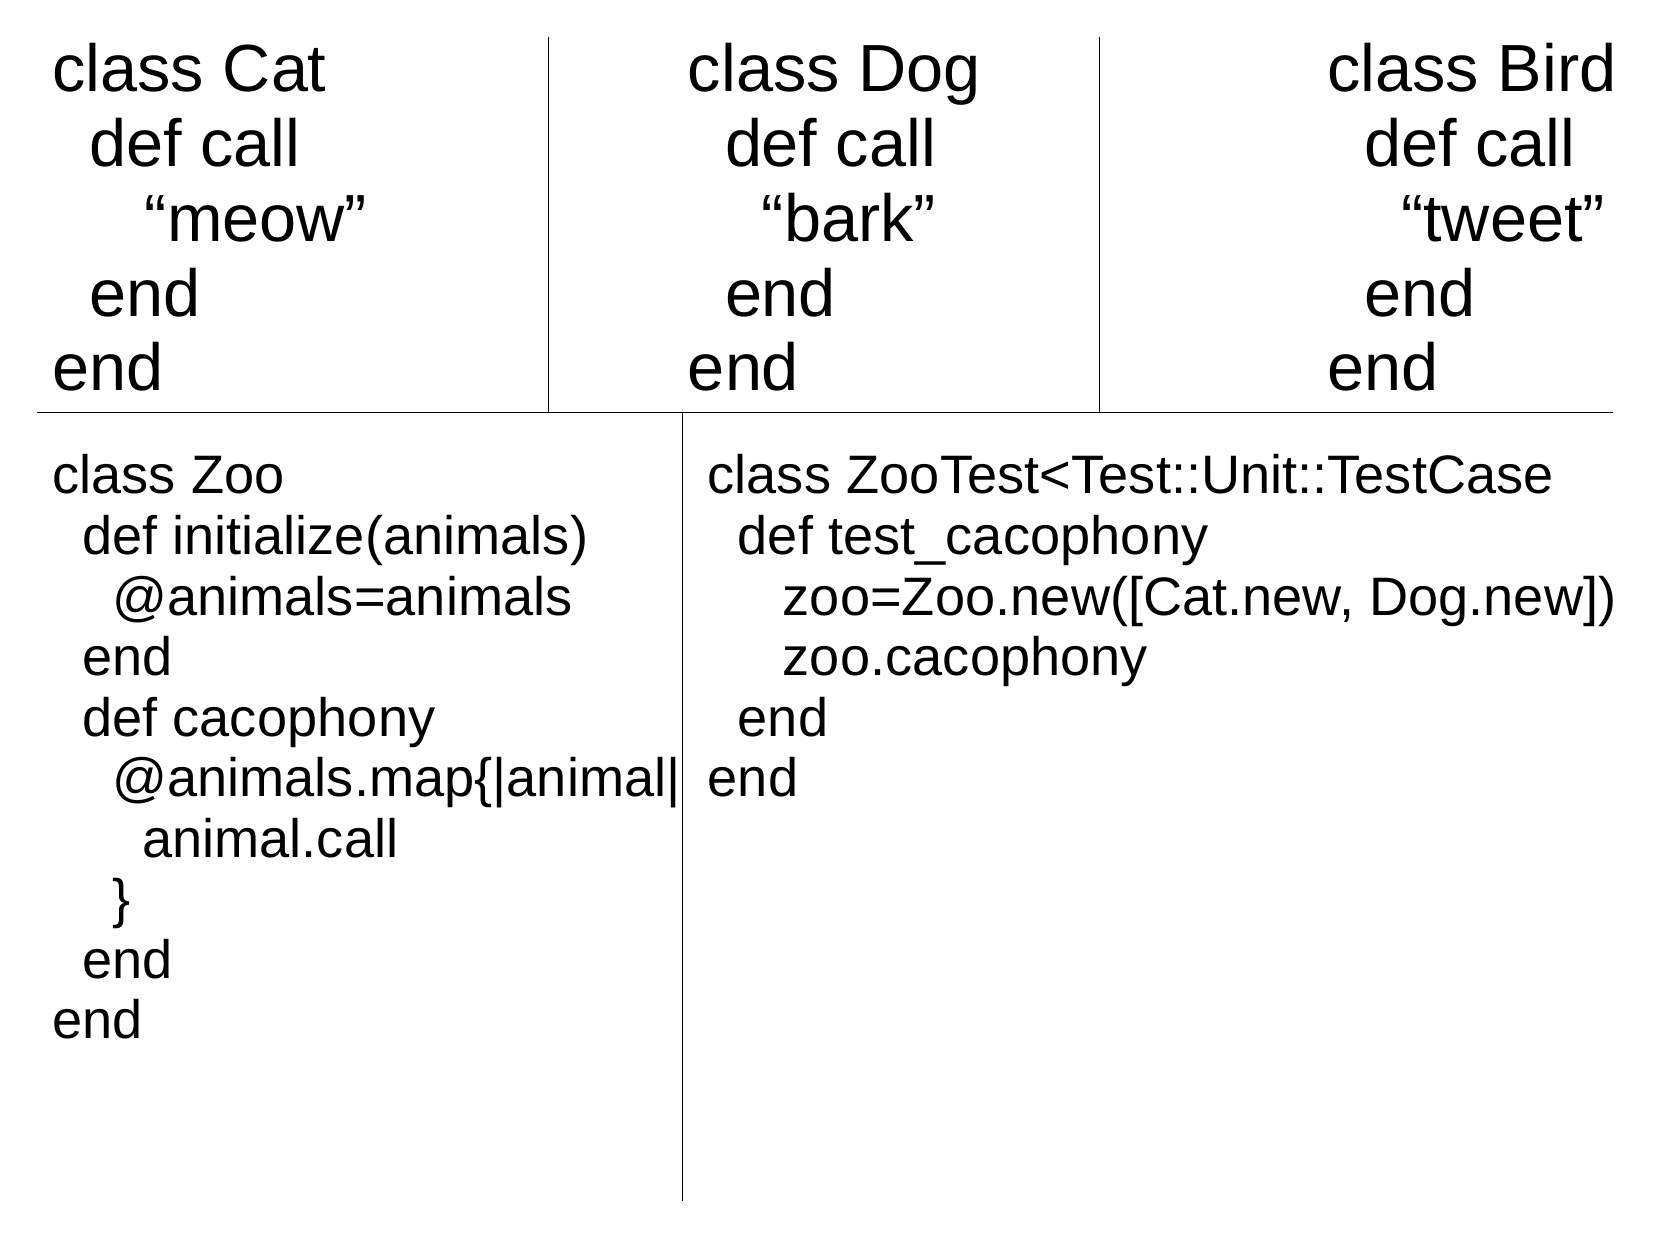

class Cat
 def call
 “meow”
 end
end
class Dog
 def call
 “bark”
 end
end
class Bird
 def call
 “tweet”
 end
end
class Zoo
 def initialize(animals)
 @animals=animals
 end
 def cacophony
 @animals.map{|animal|
 animal.call
 }
 end
end
class ZooTest<Test::Unit::TestCase
 def test_cacophony
 zoo=Zoo.new([Cat.new, Dog.new])
 zoo.cacophony
 end
end